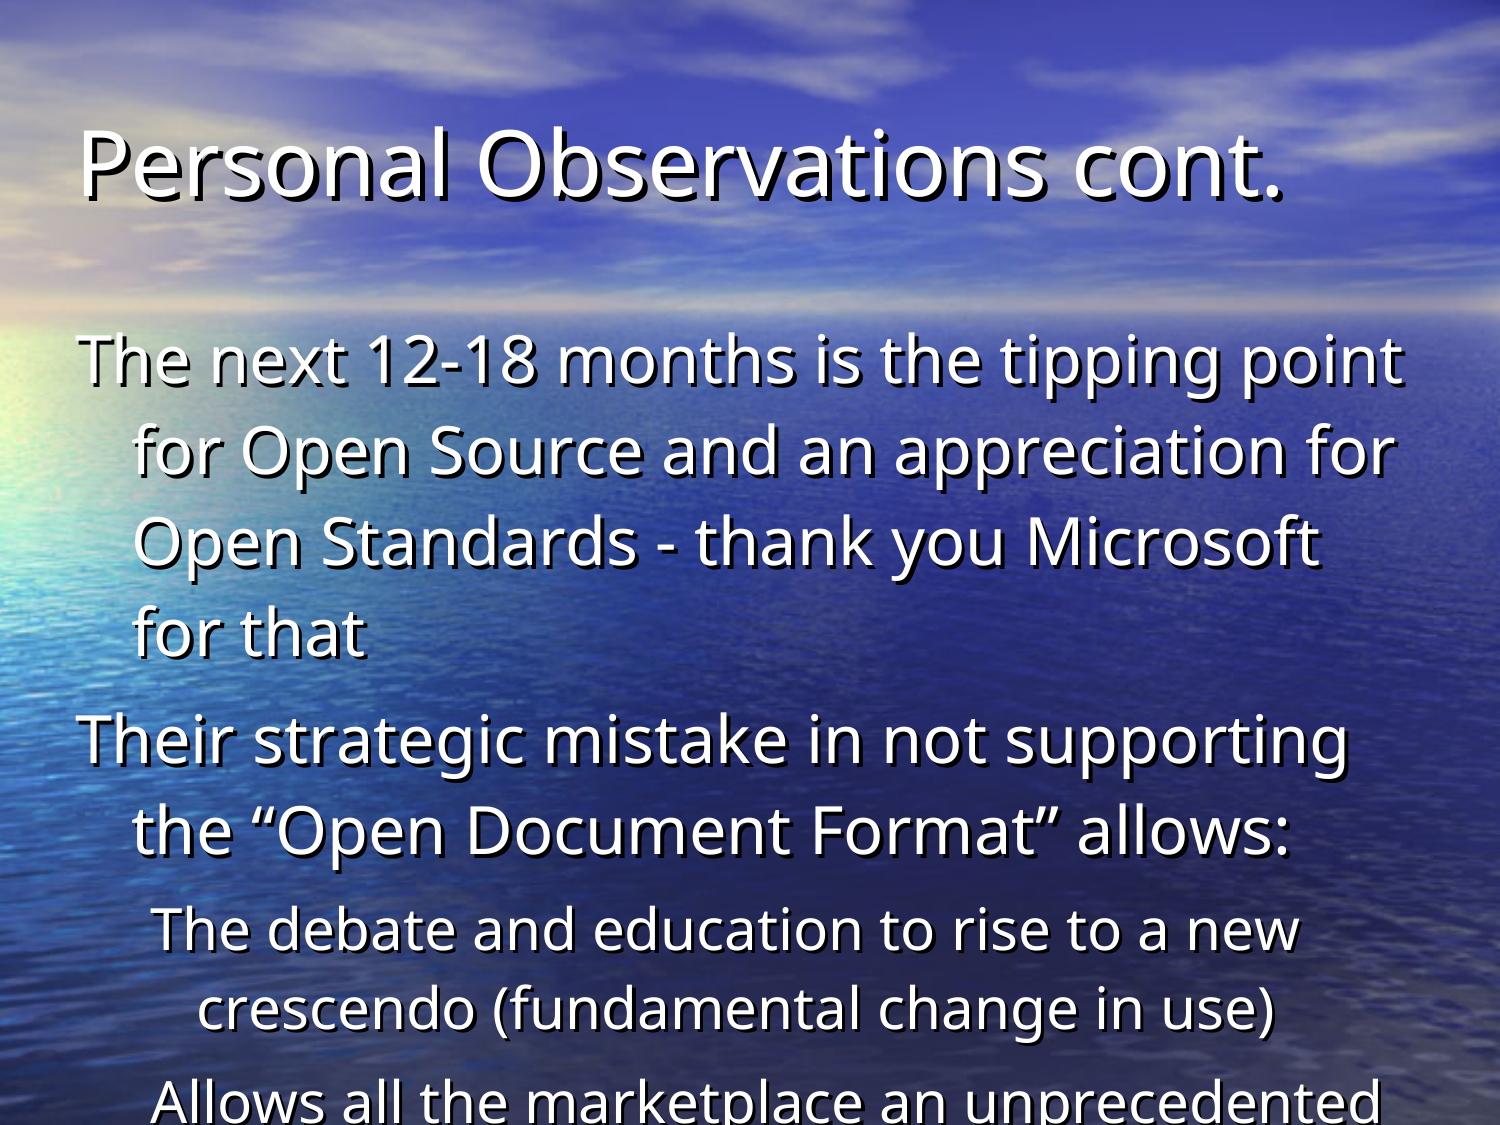

# Personal Observations cont.
The next 12-18 months is the tipping point for Open Source and an appreciation for Open Standards - thank you Microsoft for that
Their strategic mistake in not supporting the “Open Document Format” allows:
The debate and education to rise to a new crescendo (fundamental change in use)
Allows all the marketplace an unprecedented time window to make dramatic in-roads